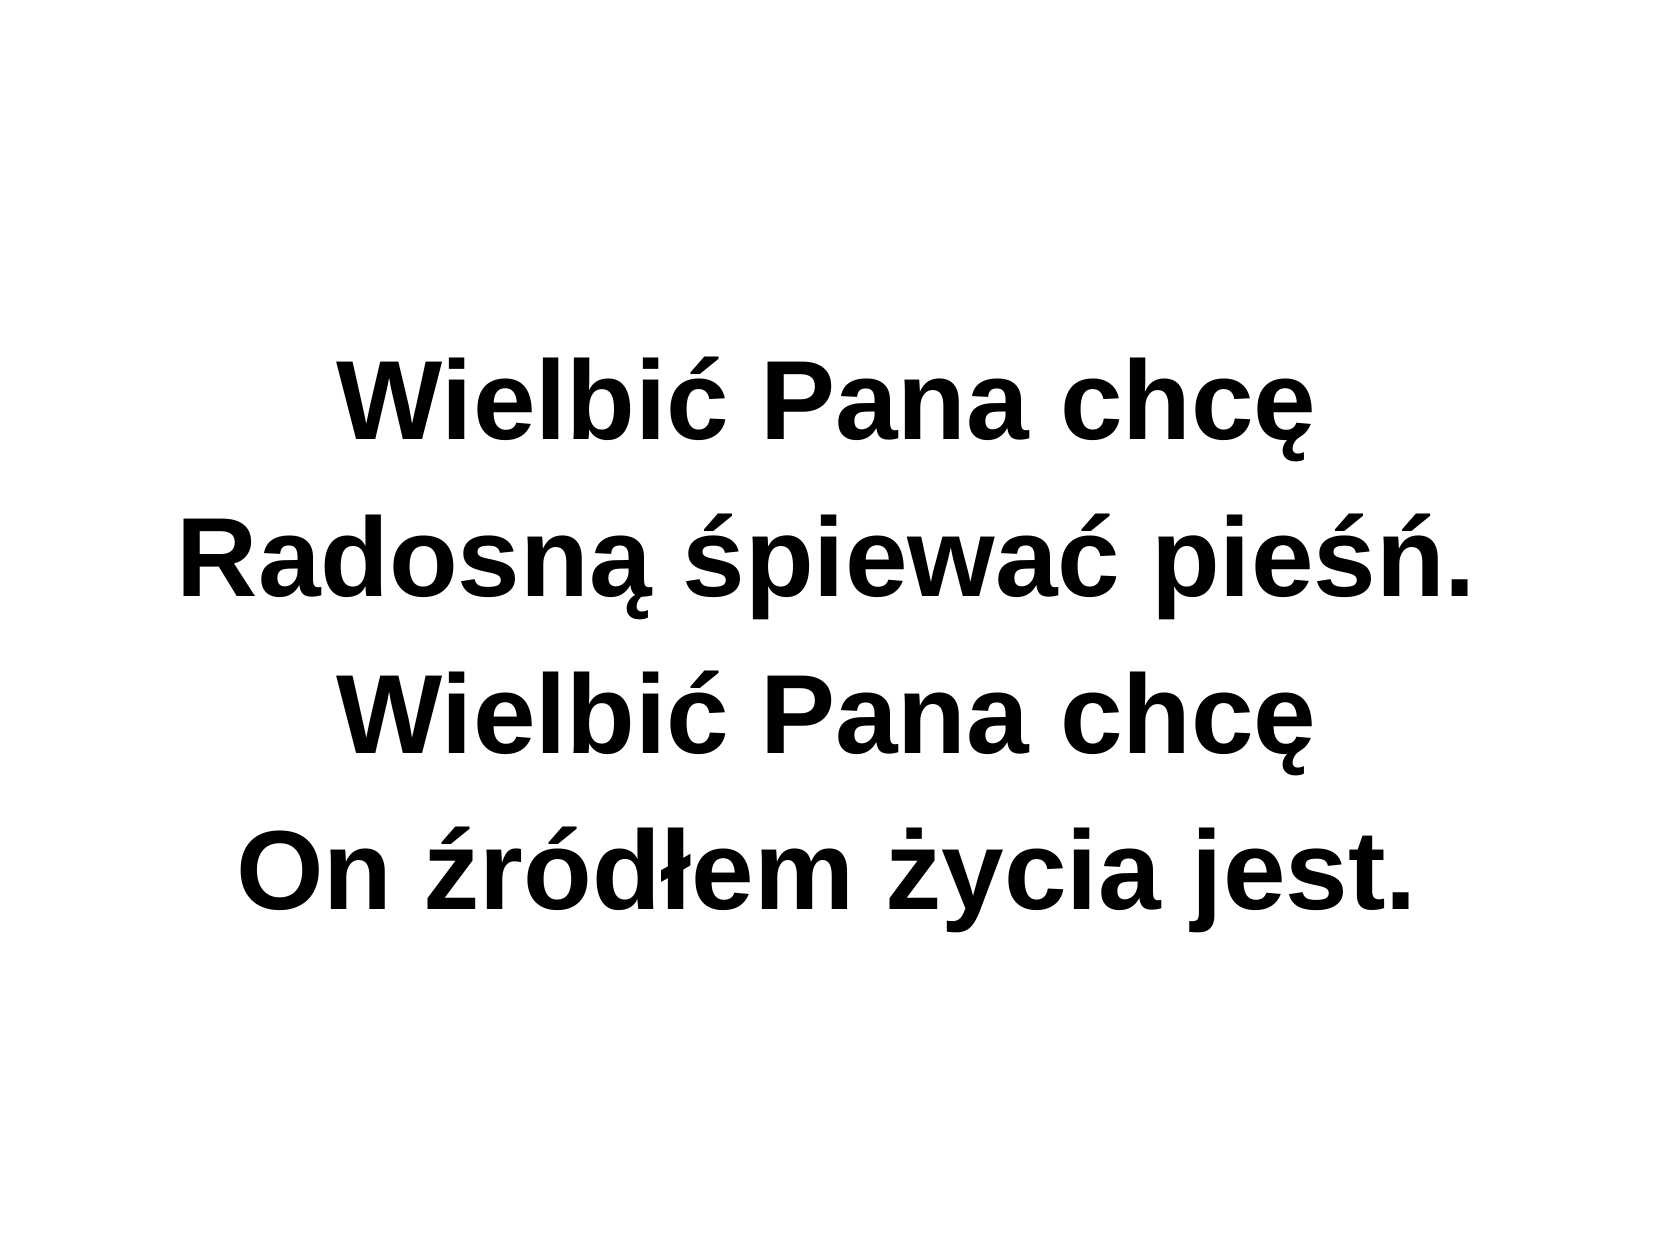

# Wielbić Pana chcę
Radosną śpiewać pieśń.
Wielbić Pana chcę
On źródłem życia jest.